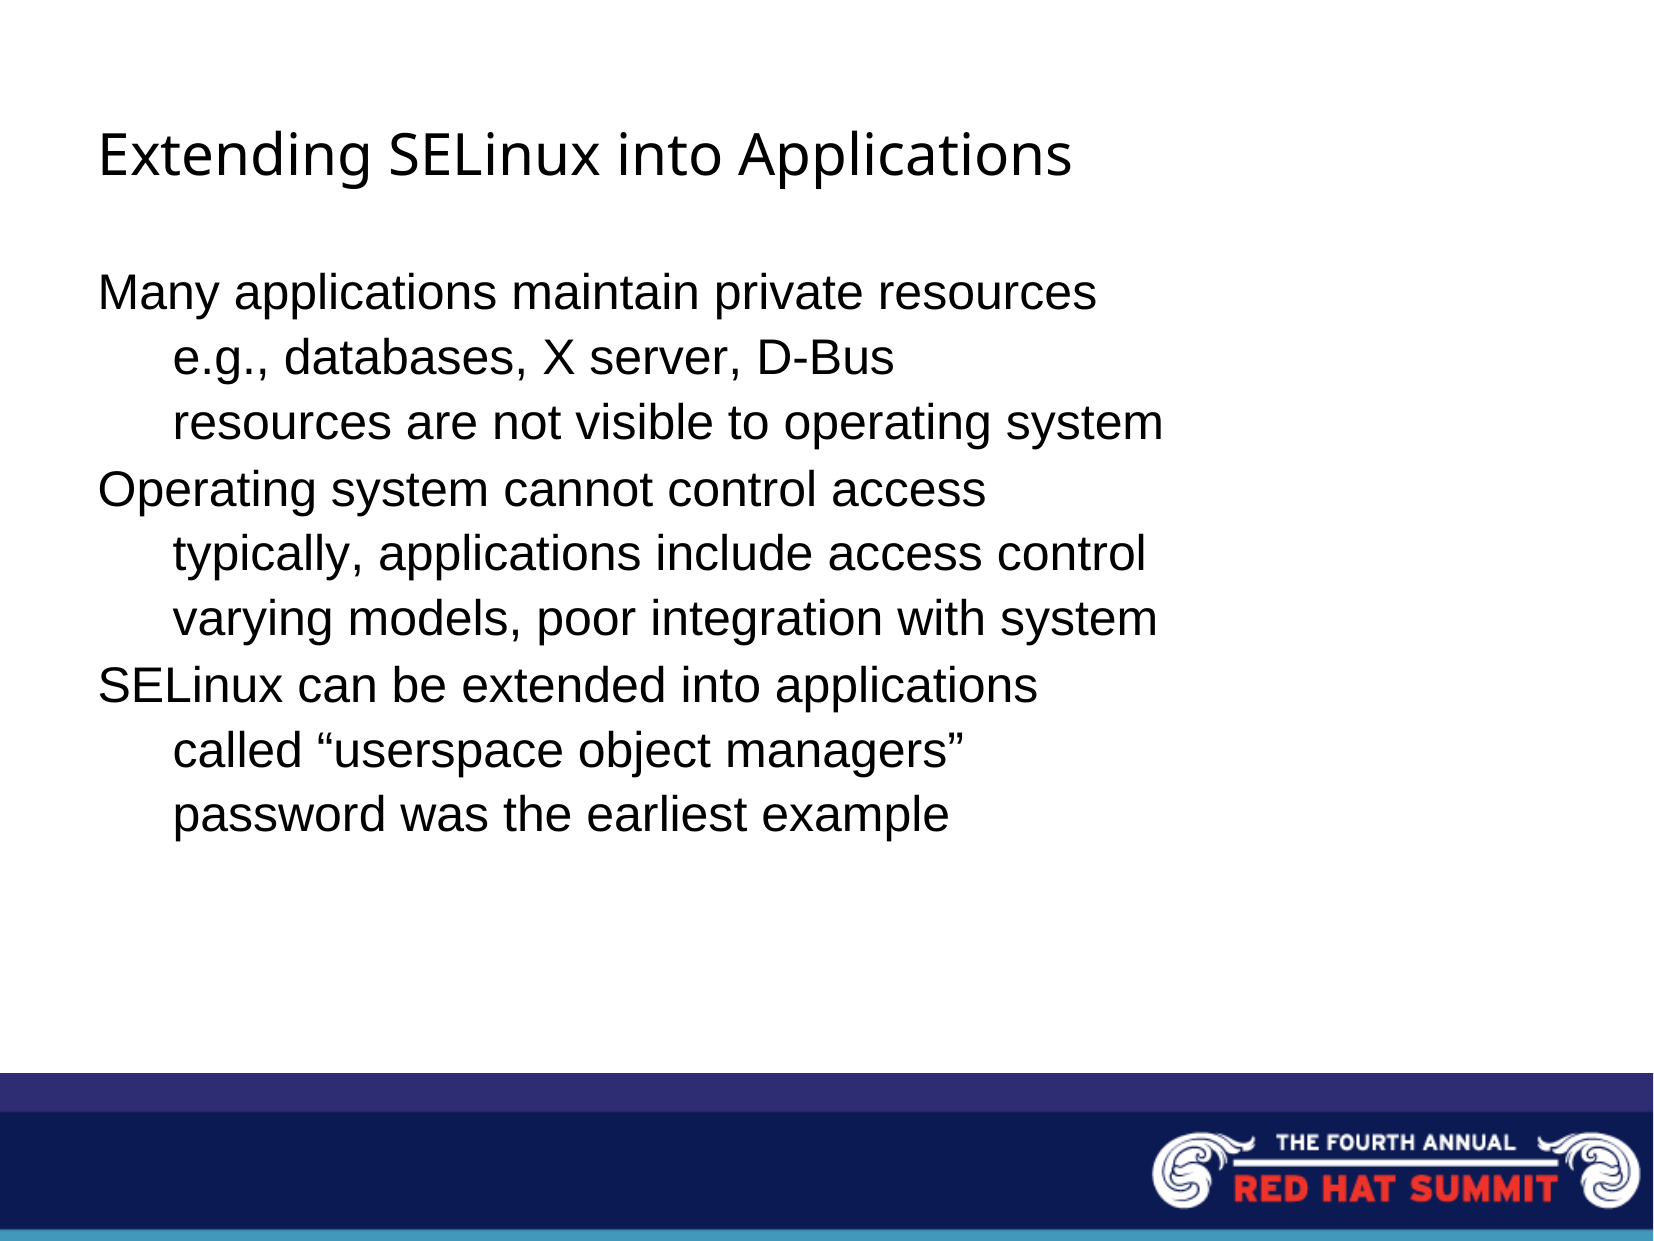

# Extending SELinux into Applications
Many applications maintain private resources
e.g., databases, X server, D-Bus
resources are not visible to operating system
Operating system cannot control access
typically, applications include access control
varying models, poor integration with system
SELinux can be extended into applications
called “userspace object managers”
password was the earliest example